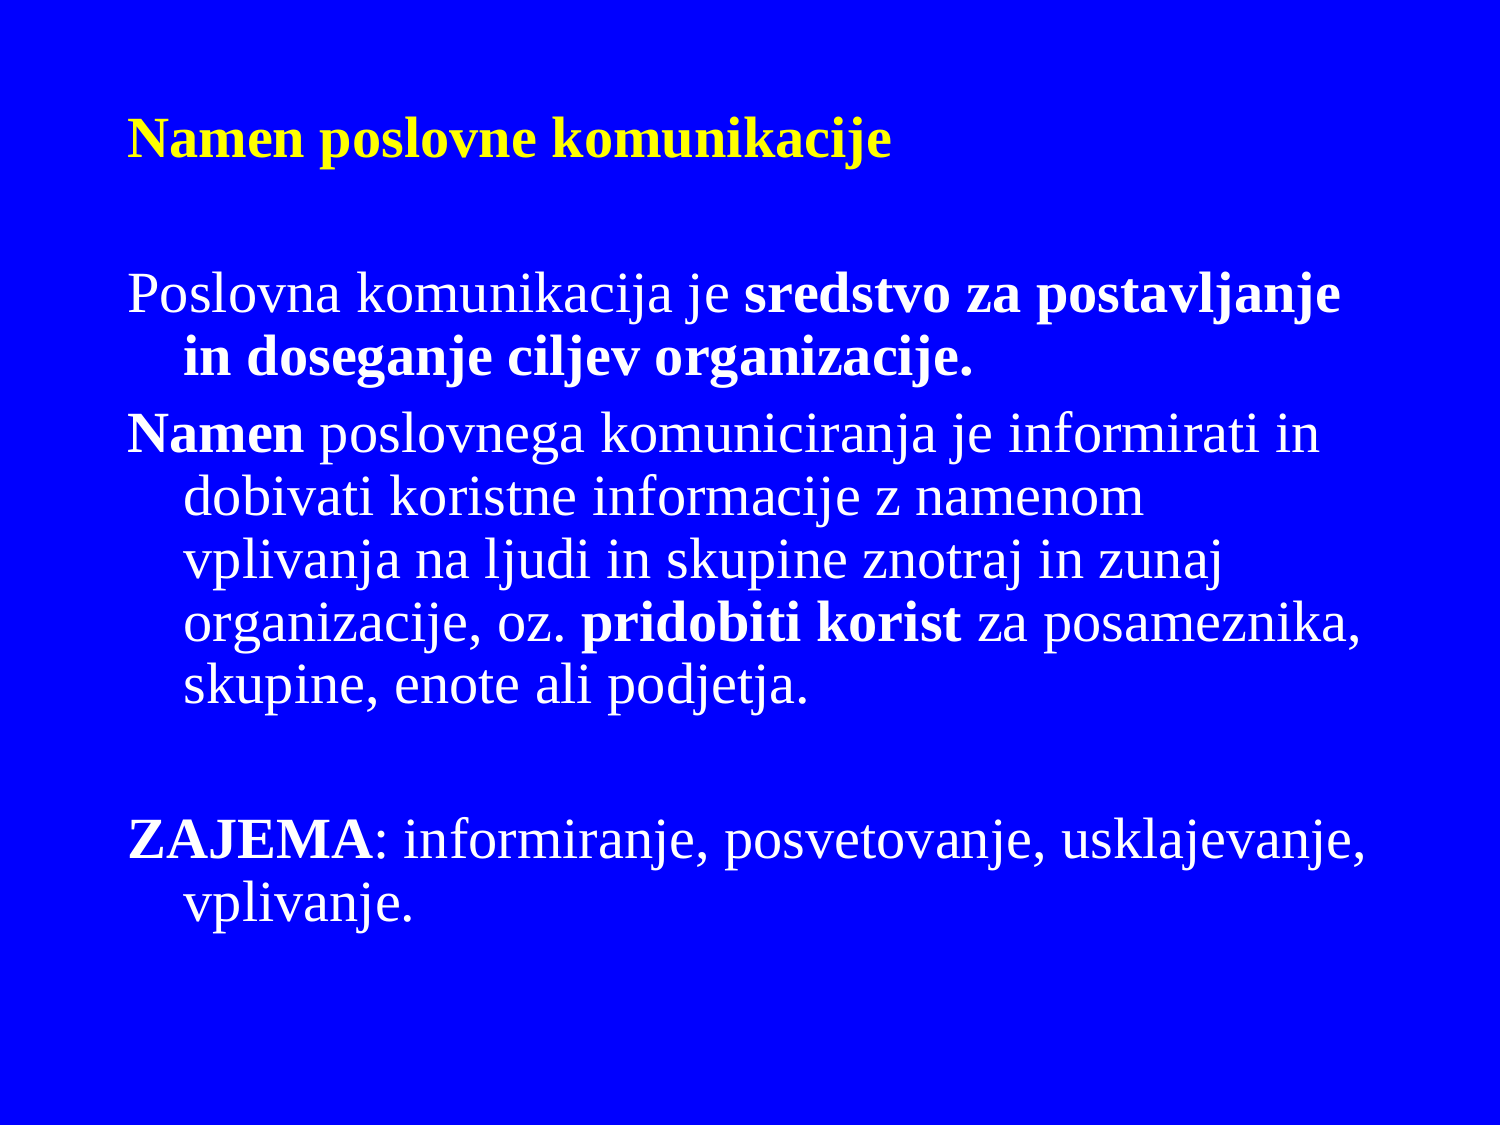

# Namen poslovne komunikacije
Poslovna komunikacija je sredstvo za postavljanje in doseganje ciljev organizacije.
Namen poslovnega komuniciranja je informirati in dobivati koristne informacije z namenom vplivanja na ljudi in skupine znotraj in zunaj organizacije, oz. pridobiti korist za posameznika, skupine, enote ali podjetja.
ZAJEMA: informiranje, posvetovanje, usklajevanje, vplivanje.